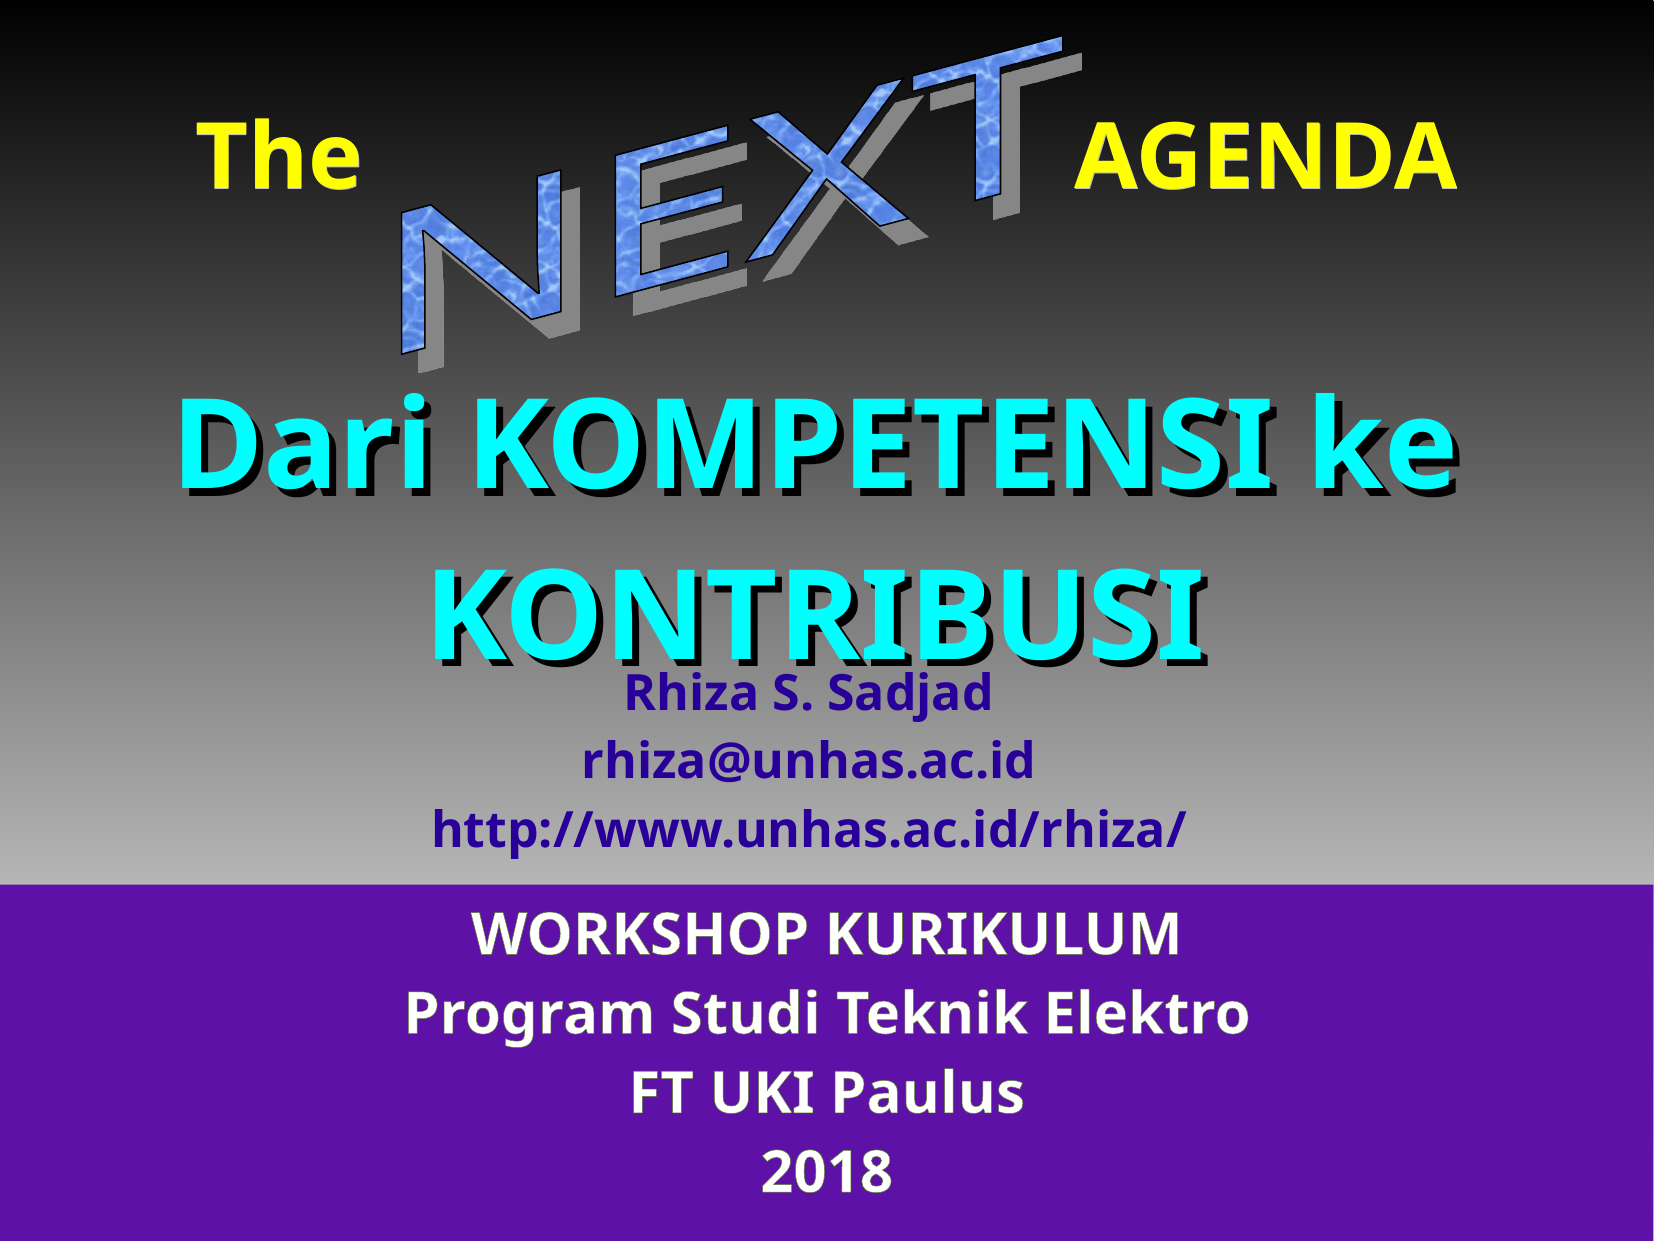

NEXT
# The AGENDA
Dari KOMPETENSI ke KONTRIBUSI
Rhiza S. Sadjad
rhiza@unhas.ac.id
http://www.unhas.ac.id/rhiza/
WORKSHOP KURIKULUM
Program Studi Teknik Elektro
FT UKI Paulus
2018